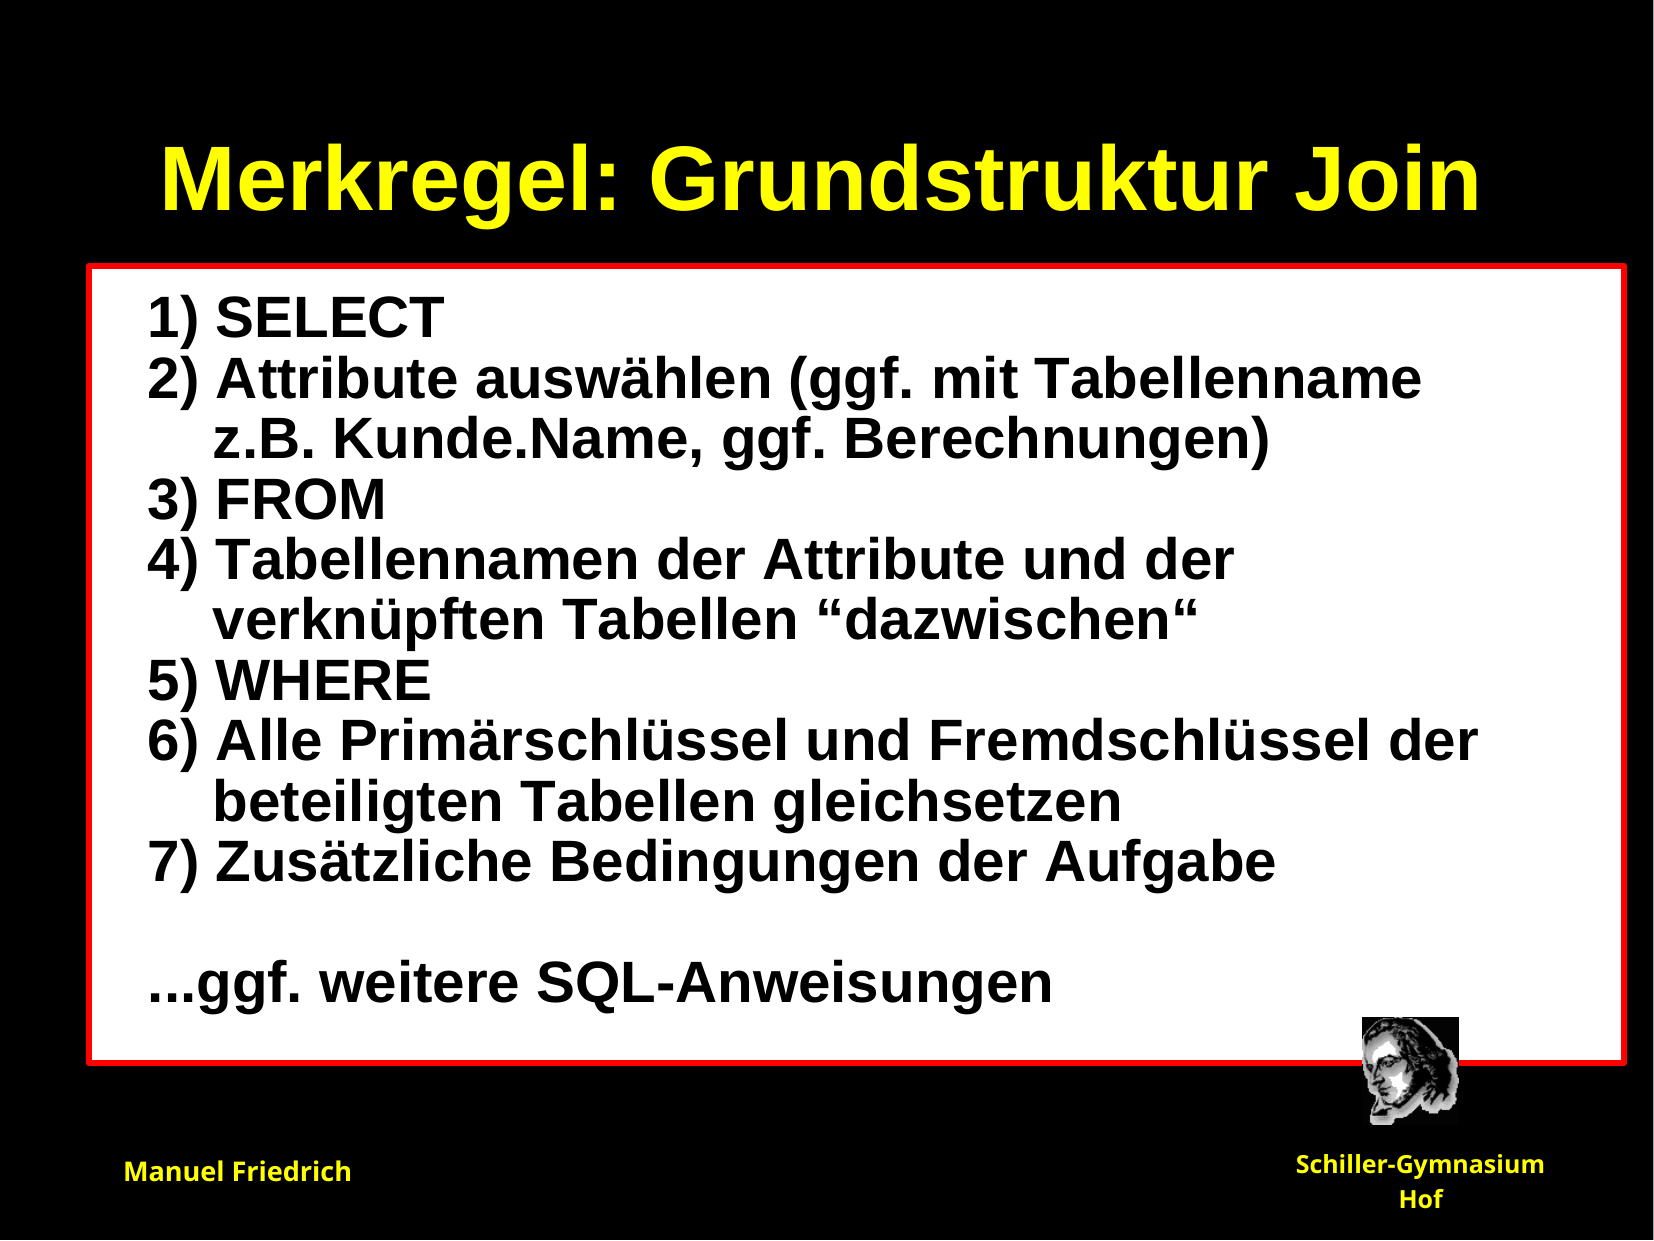

Merkregel: Grundstruktur Join
1) SELECT
2) Attribute auswählen (ggf. mit Tabellenname
 z.B. Kunde.Name, ggf. Berechnungen)
3) FROM
4) Tabellennamen der Attribute und der
 verknüpften Tabellen “dazwischen“
5) WHERE
6) Alle Primärschlüssel und Fremdschlüssel der
 beteiligten Tabellen gleichsetzen
7) Zusätzliche Bedingungen der Aufgabe
...ggf. weitere SQL-Anweisungen
Schiller-Gymnasium
Hof
Manuel Friedrich